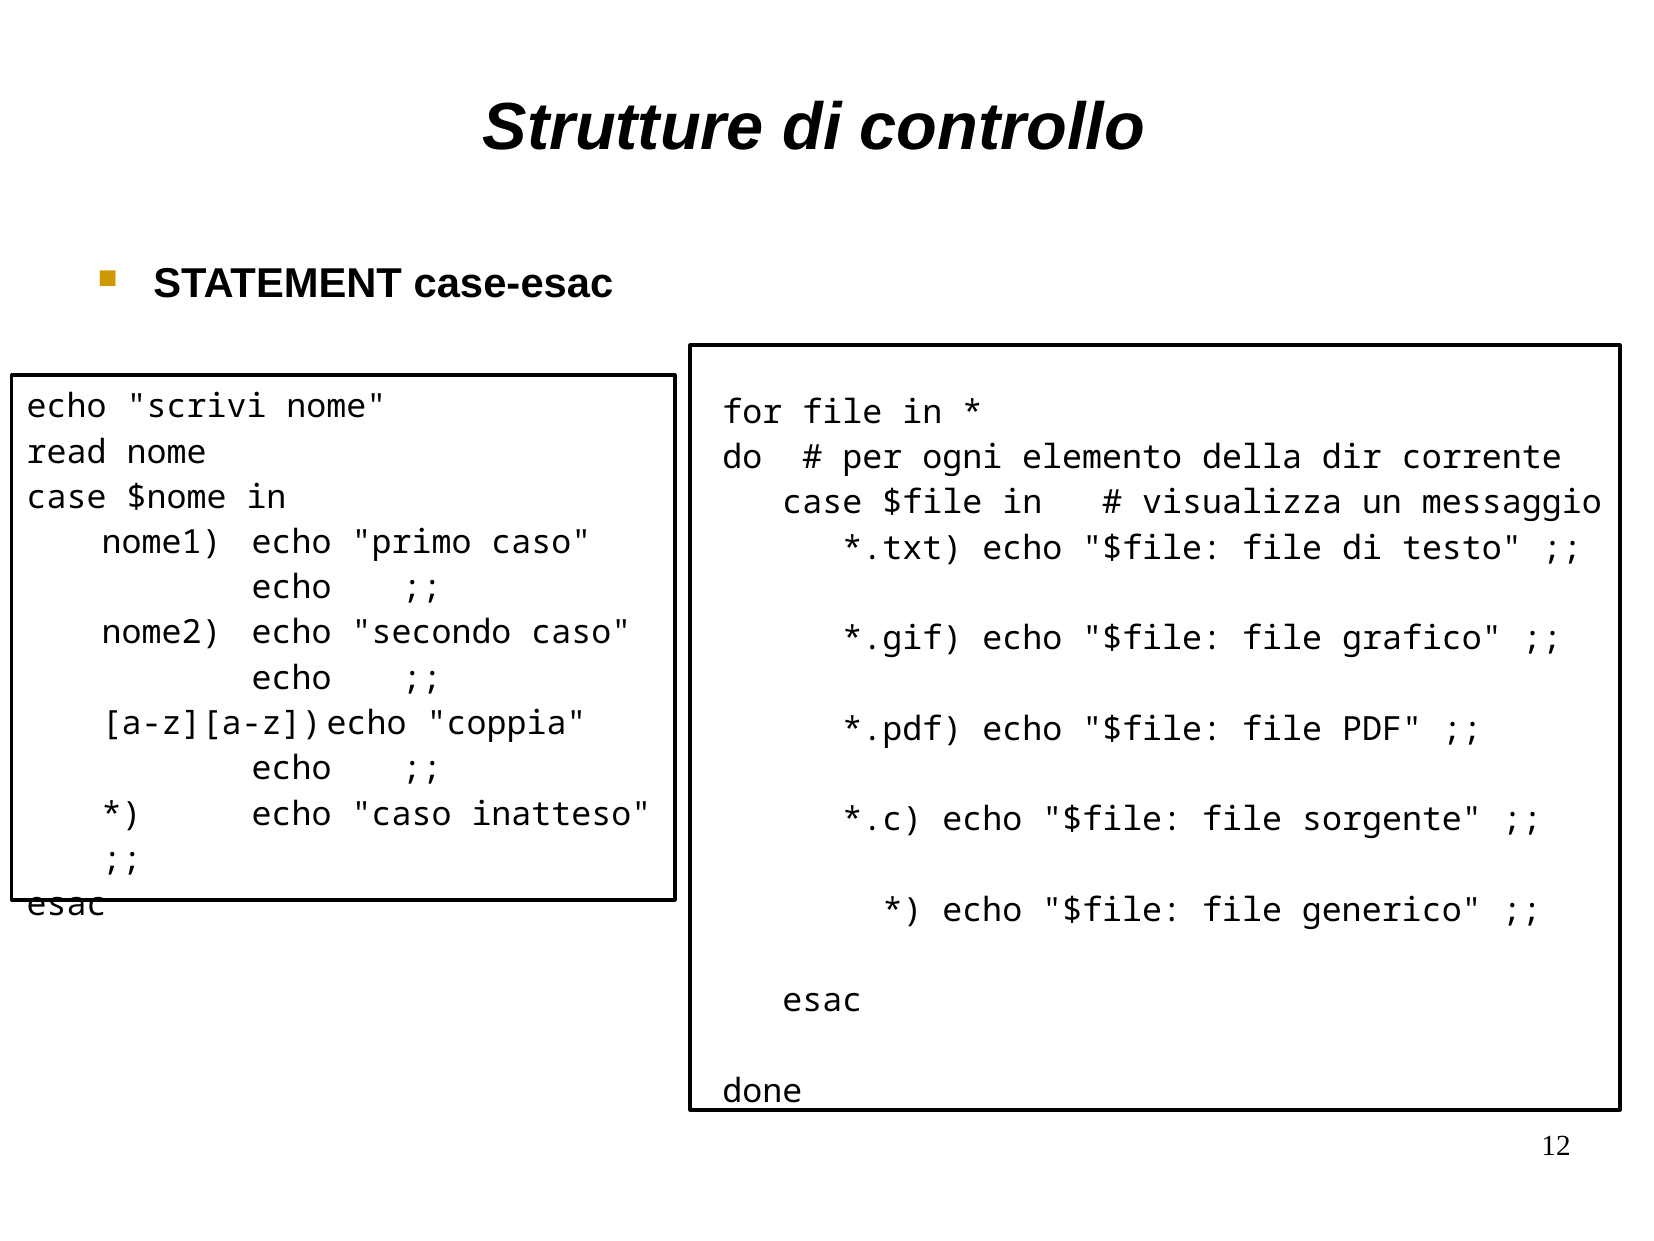

# Strutture di controllo
STATEMENT case-esac
for file in *
do # per ogni elemento della dir corrente
 case $file in # visualizza un messaggio
 *.txt) echo "$file: file di testo" ;;
 *.gif) echo "$file: file grafico" ;;
 *.pdf) echo "$file: file PDF" ;;
 *.c) echo "$file: file sorgente" ;;
 *) echo "$file: file generico" ;;
 esac
done
echo "scrivi nome"
read nome
case $nome in
	nome1)	echo "primo caso"
			echo	;;
	nome2)	echo "secondo caso"
			echo	;;
	[a-z][a-z])	echo "coppia"
			echo 	;;
	*)		echo "caso inatteso"	;;
esac
12